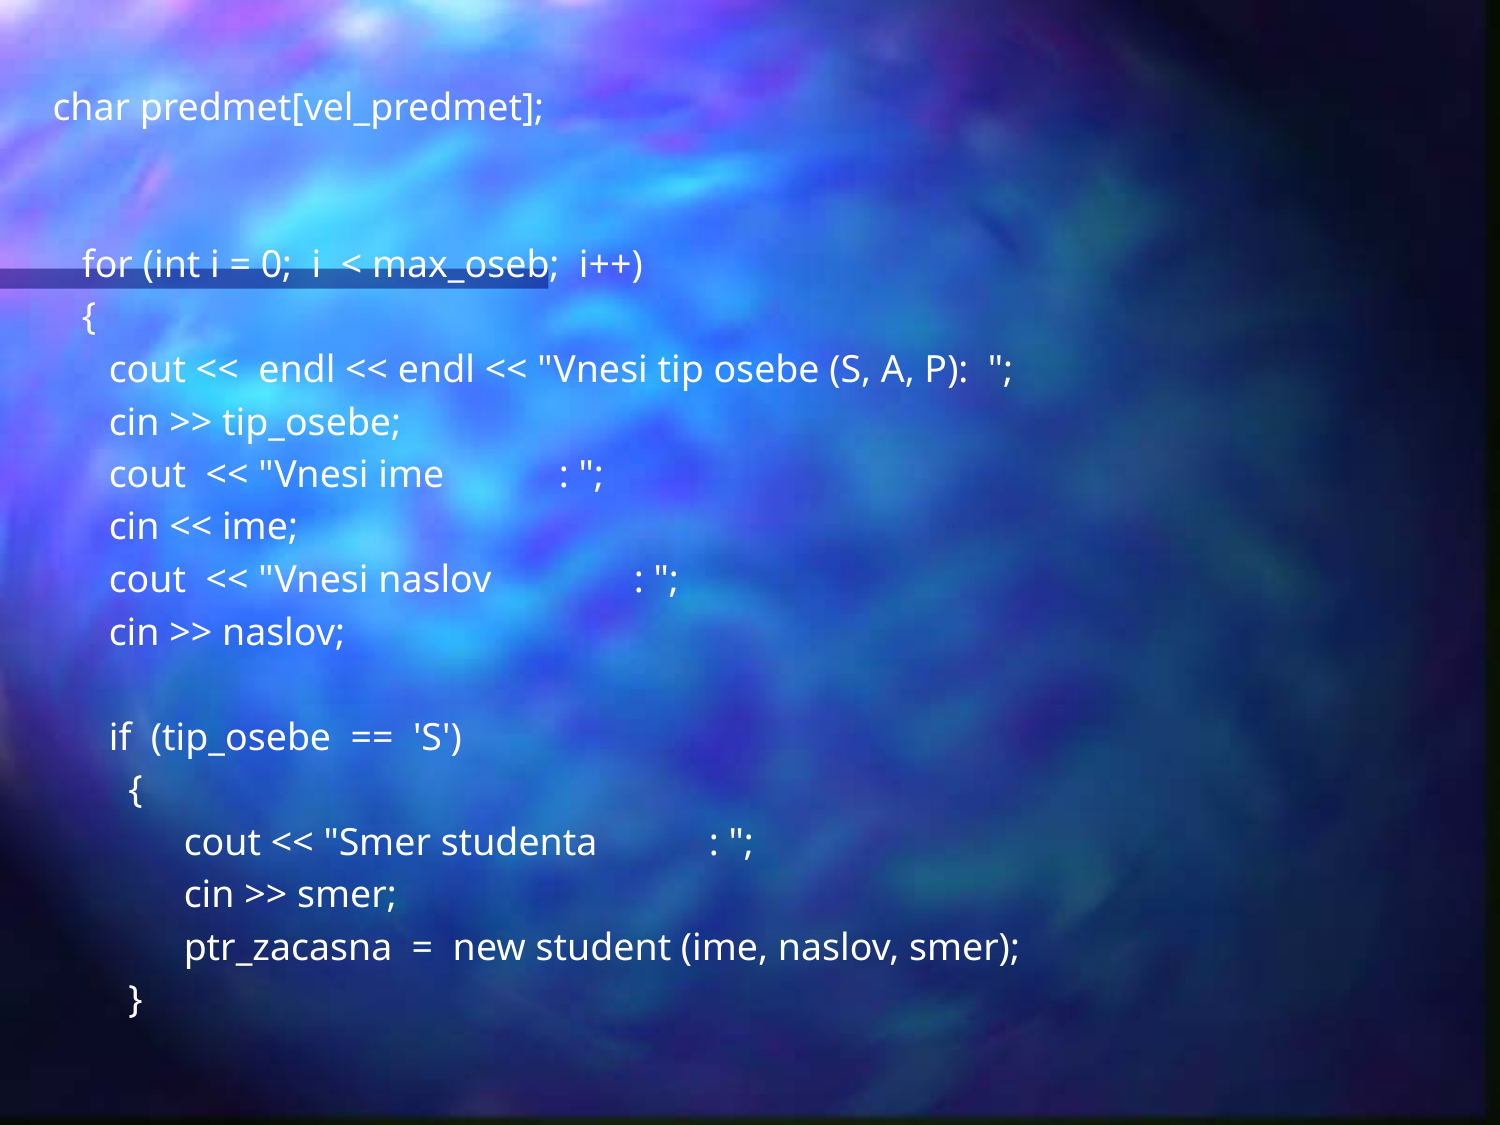

# char predmet[vel_predmet];
 for (int i = 0; i < max_oseb; i++)
 {
 	cout << endl << endl << "Vnesi tip osebe (S, A, P): ";
	cin >> tip_osebe;
	cout << "Vnesi ime		: ";
	cin << ime;
 	cout << "Vnesi naslov		: ";
	cin >> naslov;
	if (tip_osebe == 'S')
	 {
		cout << "Smer studenta 		: ";
		cin >> smer;
		ptr_zacasna = new student (ime, naslov, smer);
	 }